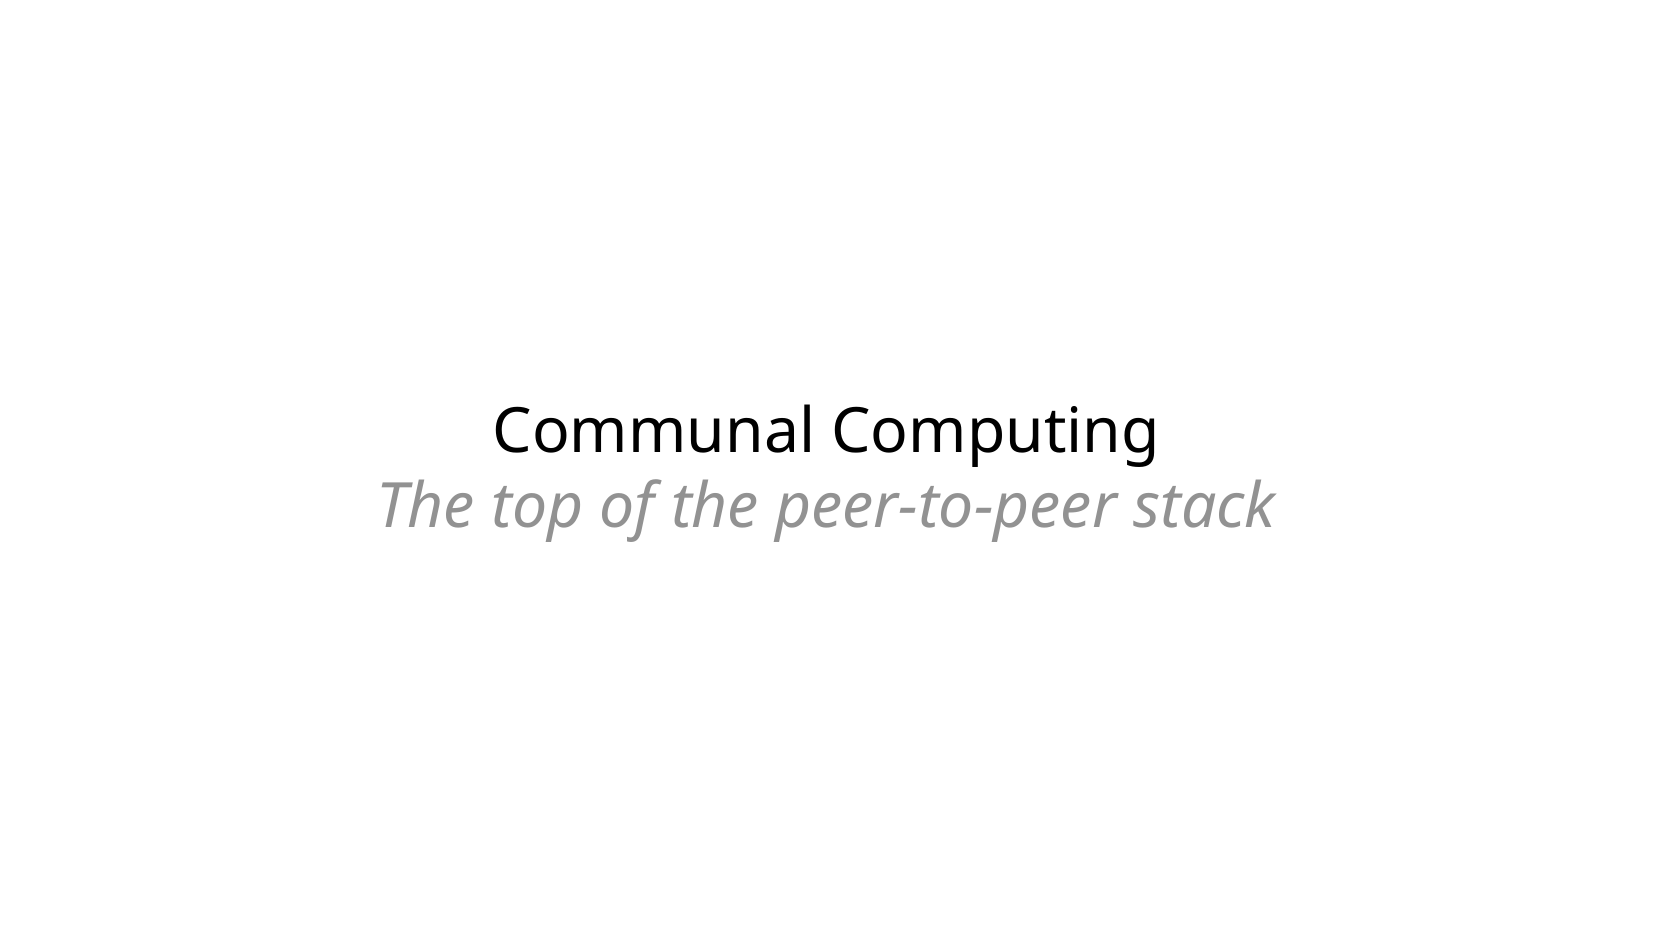

# Communal Computing The top of the peer-to-peer stack